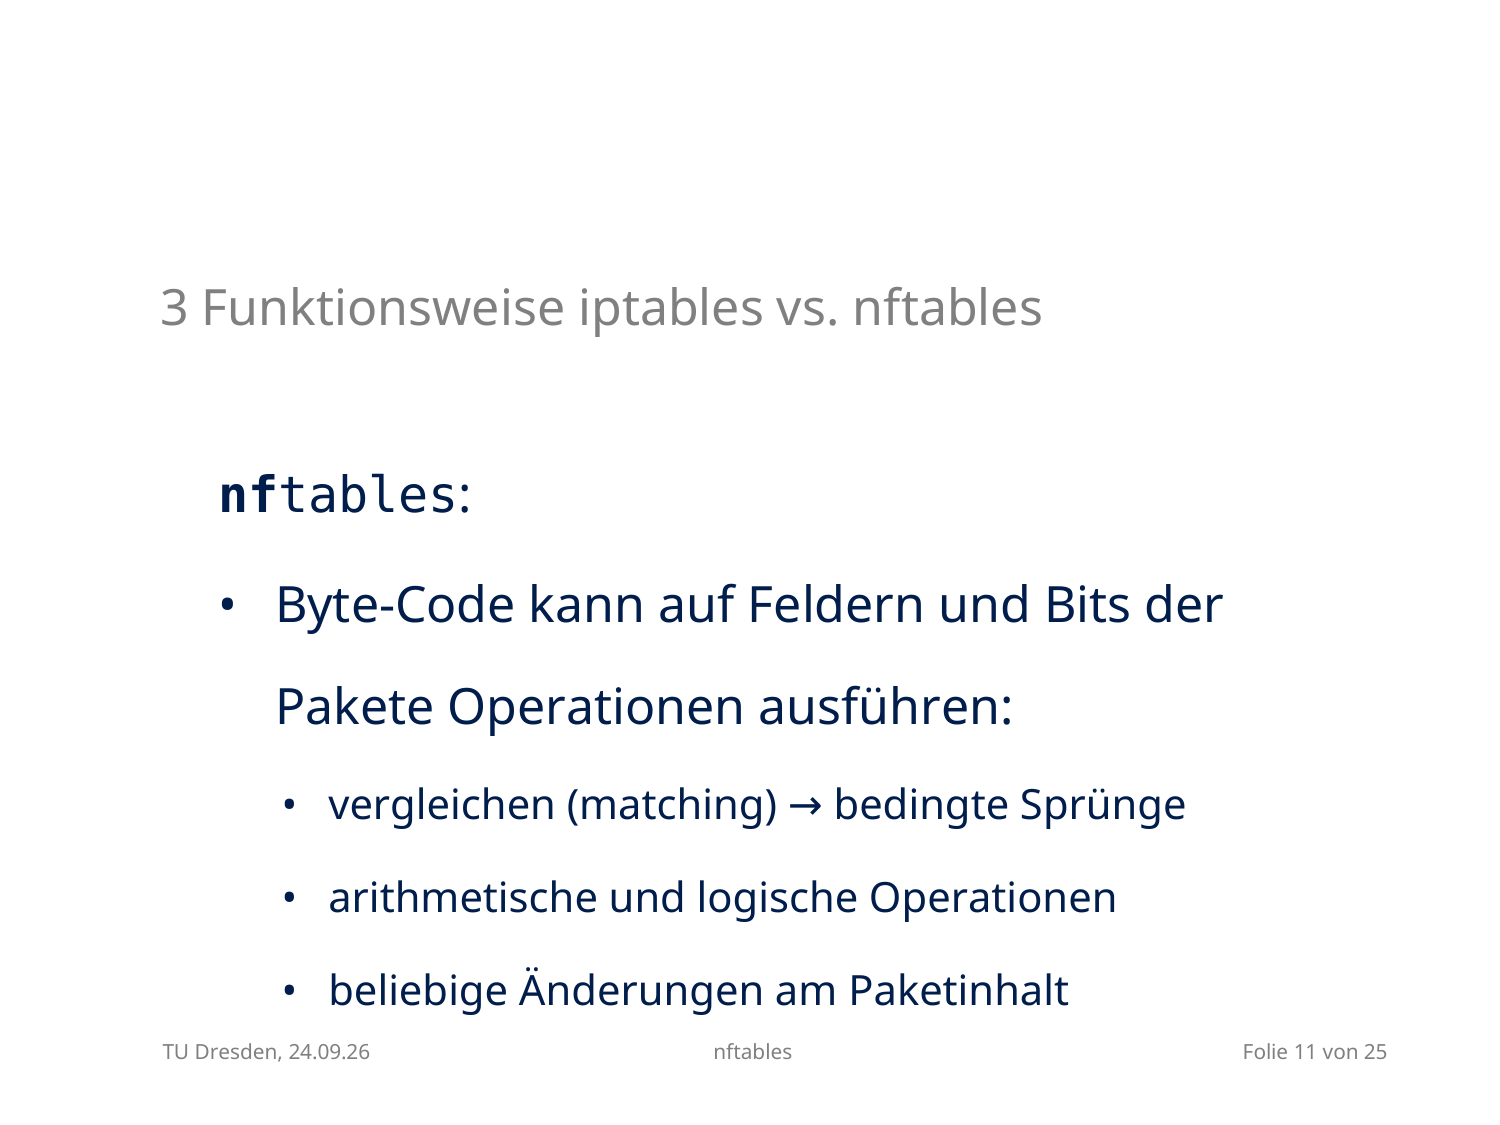

# 3 Funktionsweise iptables vs. nftables
nftables:
Byte-Code kann auf Feldern und Bits der Pakete Operationen ausführen:
vergleichen (matching) → bedingte Sprünge
arithmetische und logische Operationen
beliebige Änderungen am Paketinhalt
11